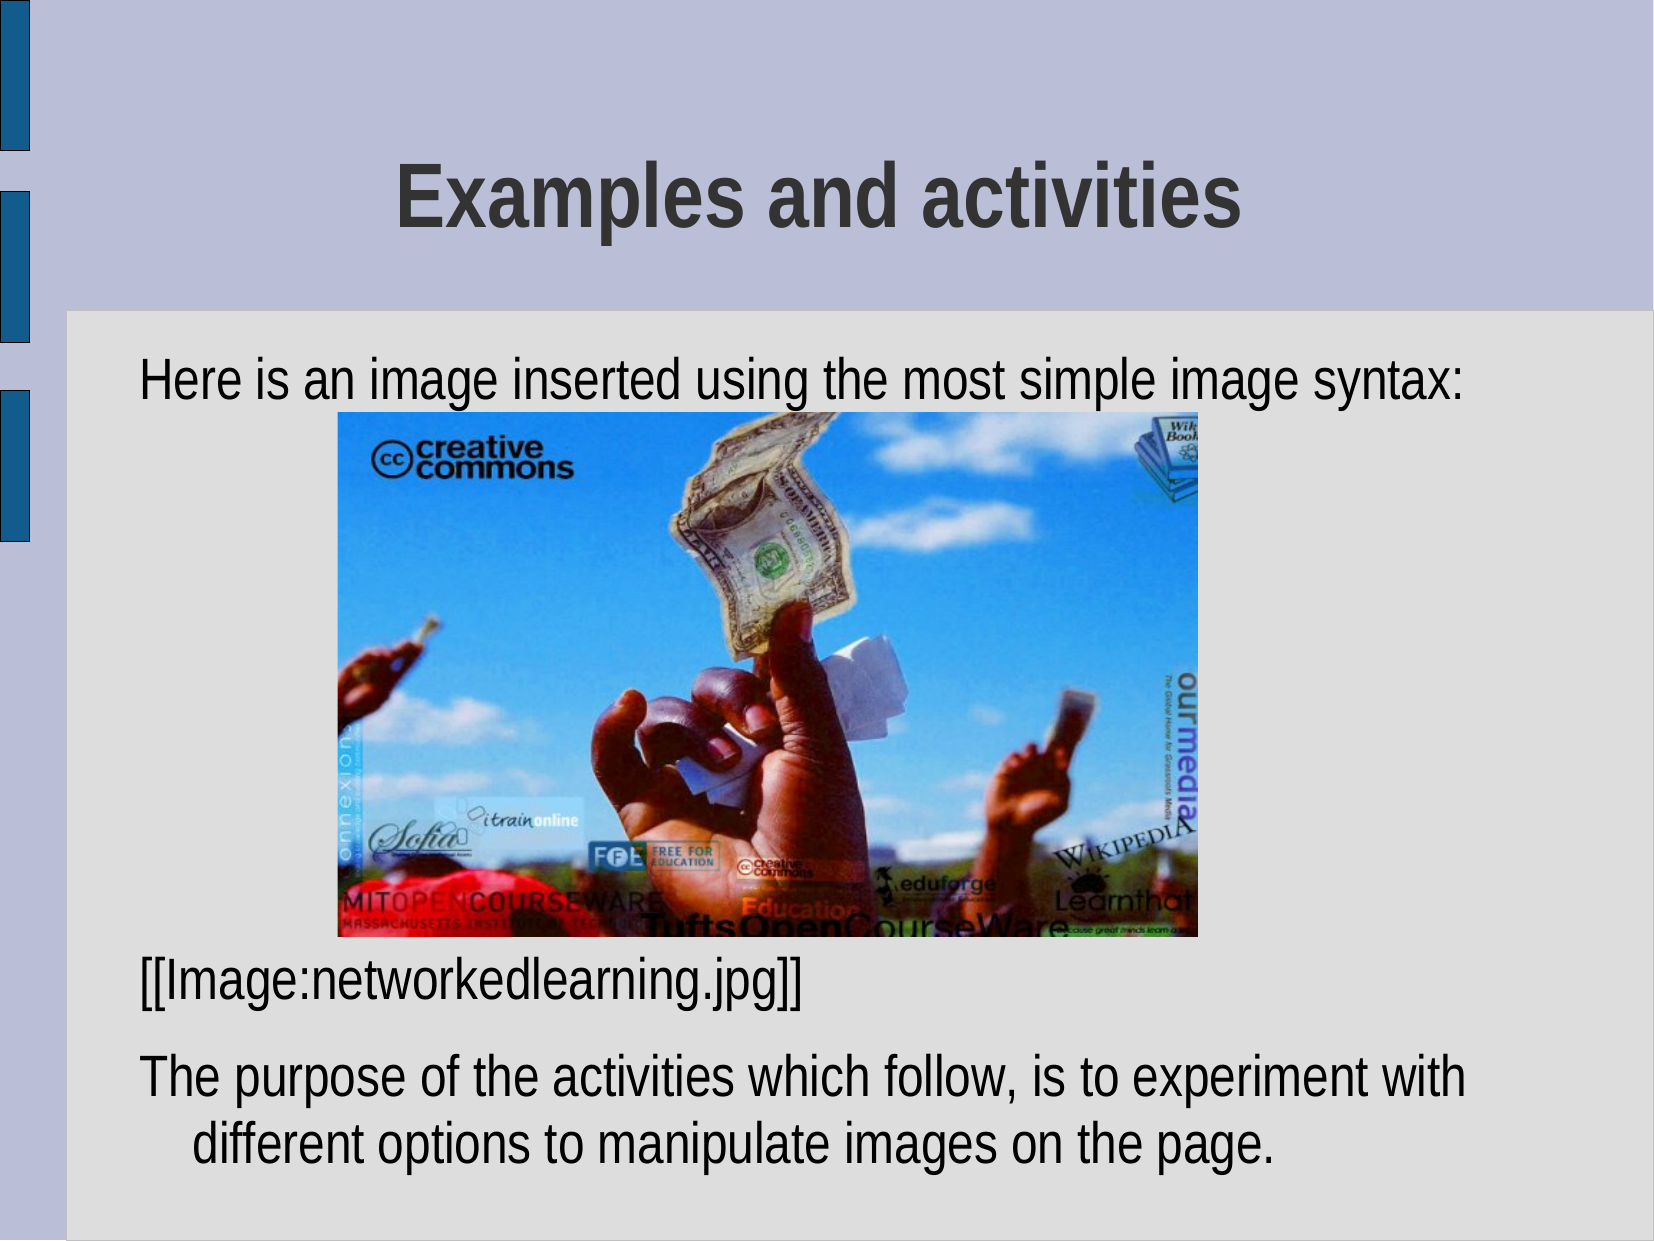

# Examples and activities
Here is an image inserted using the most simple image syntax:
[[Image:networkedlearning.jpg]]
The purpose of the activities which follow, is to experiment with different options to manipulate images on the page.